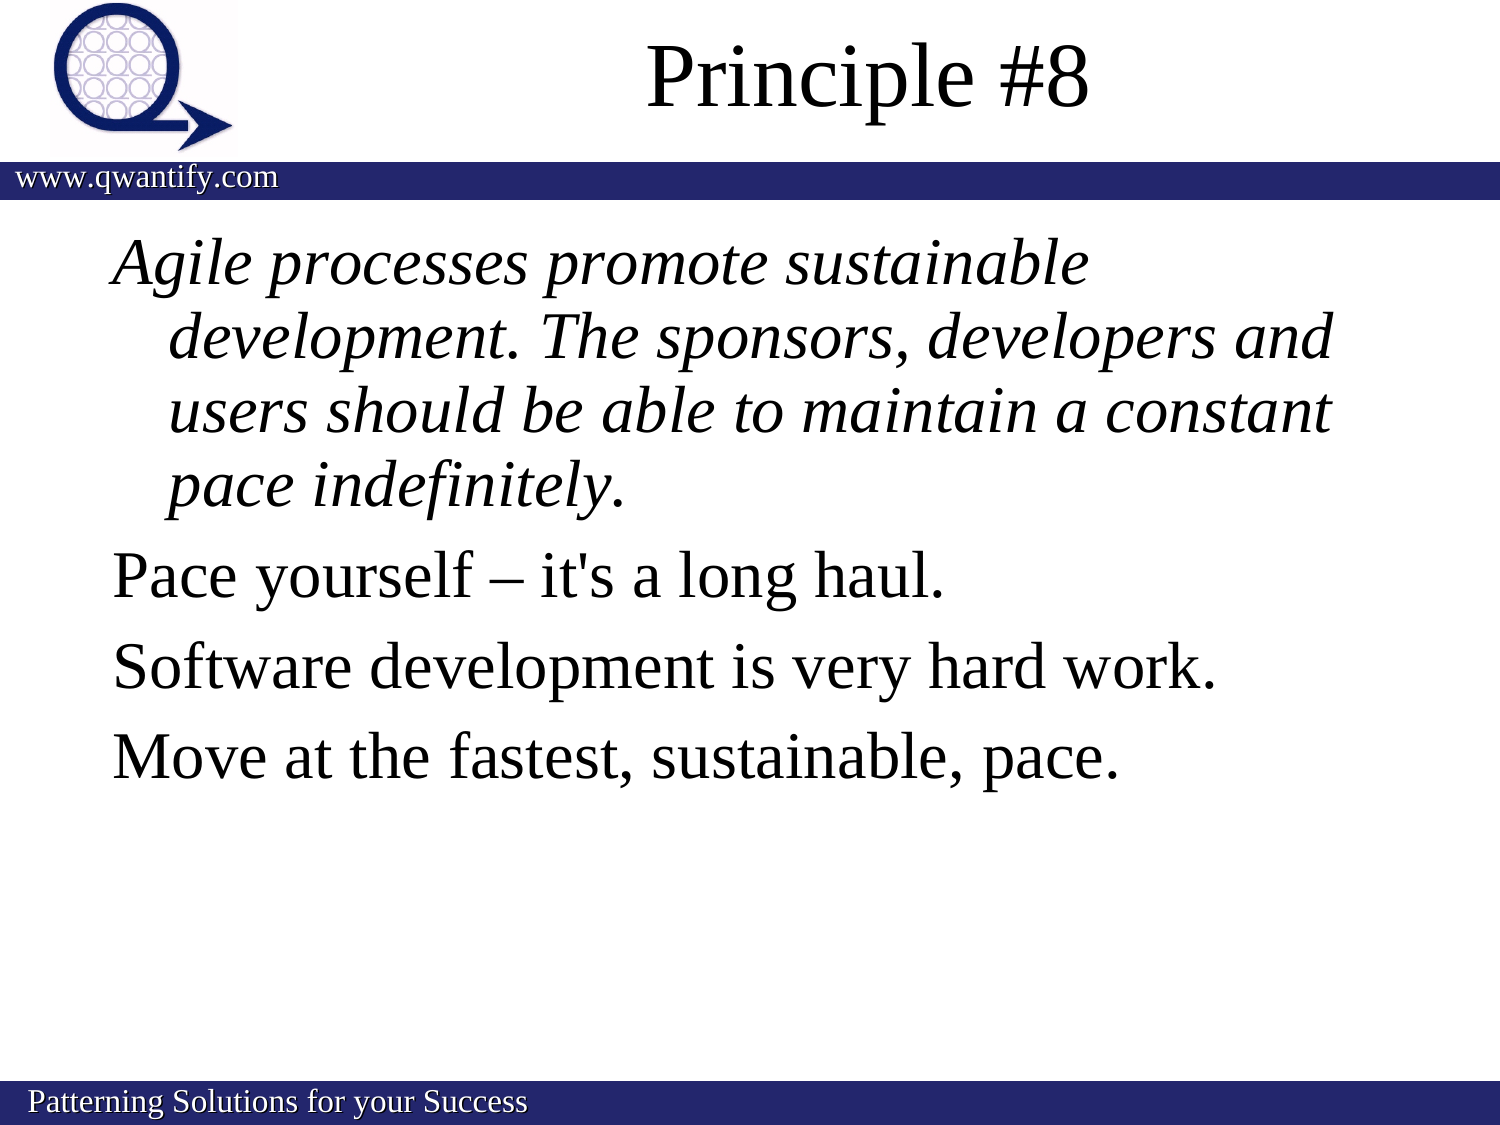

# Principle #8
Agile processes promote sustainable development. The sponsors, developers and users should be able to maintain a constant pace indefinitely.
Pace yourself – it's a long haul.
Software development is very hard work.
Move at the fastest, sustainable, pace.